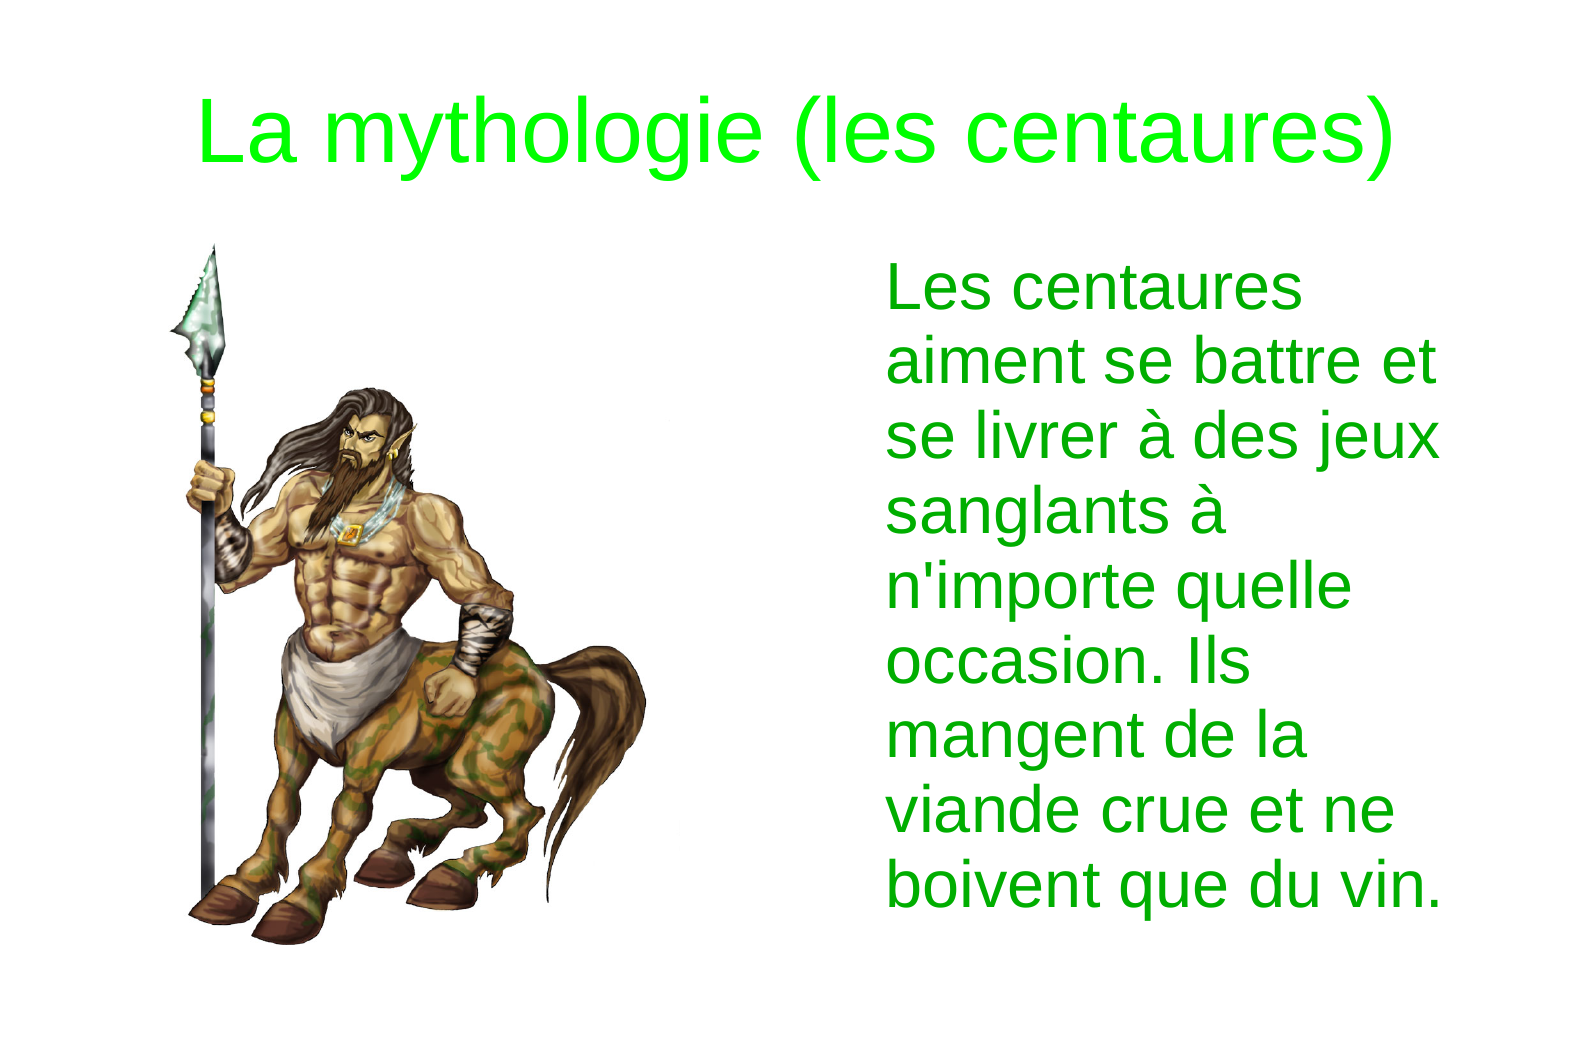

# La mythologie (les centaures)
Les centaures aiment se battre et se livrer à des jeux sanglants à n'importe quelle occasion. Ils mangent de la viande crue et ne boivent que du vin.